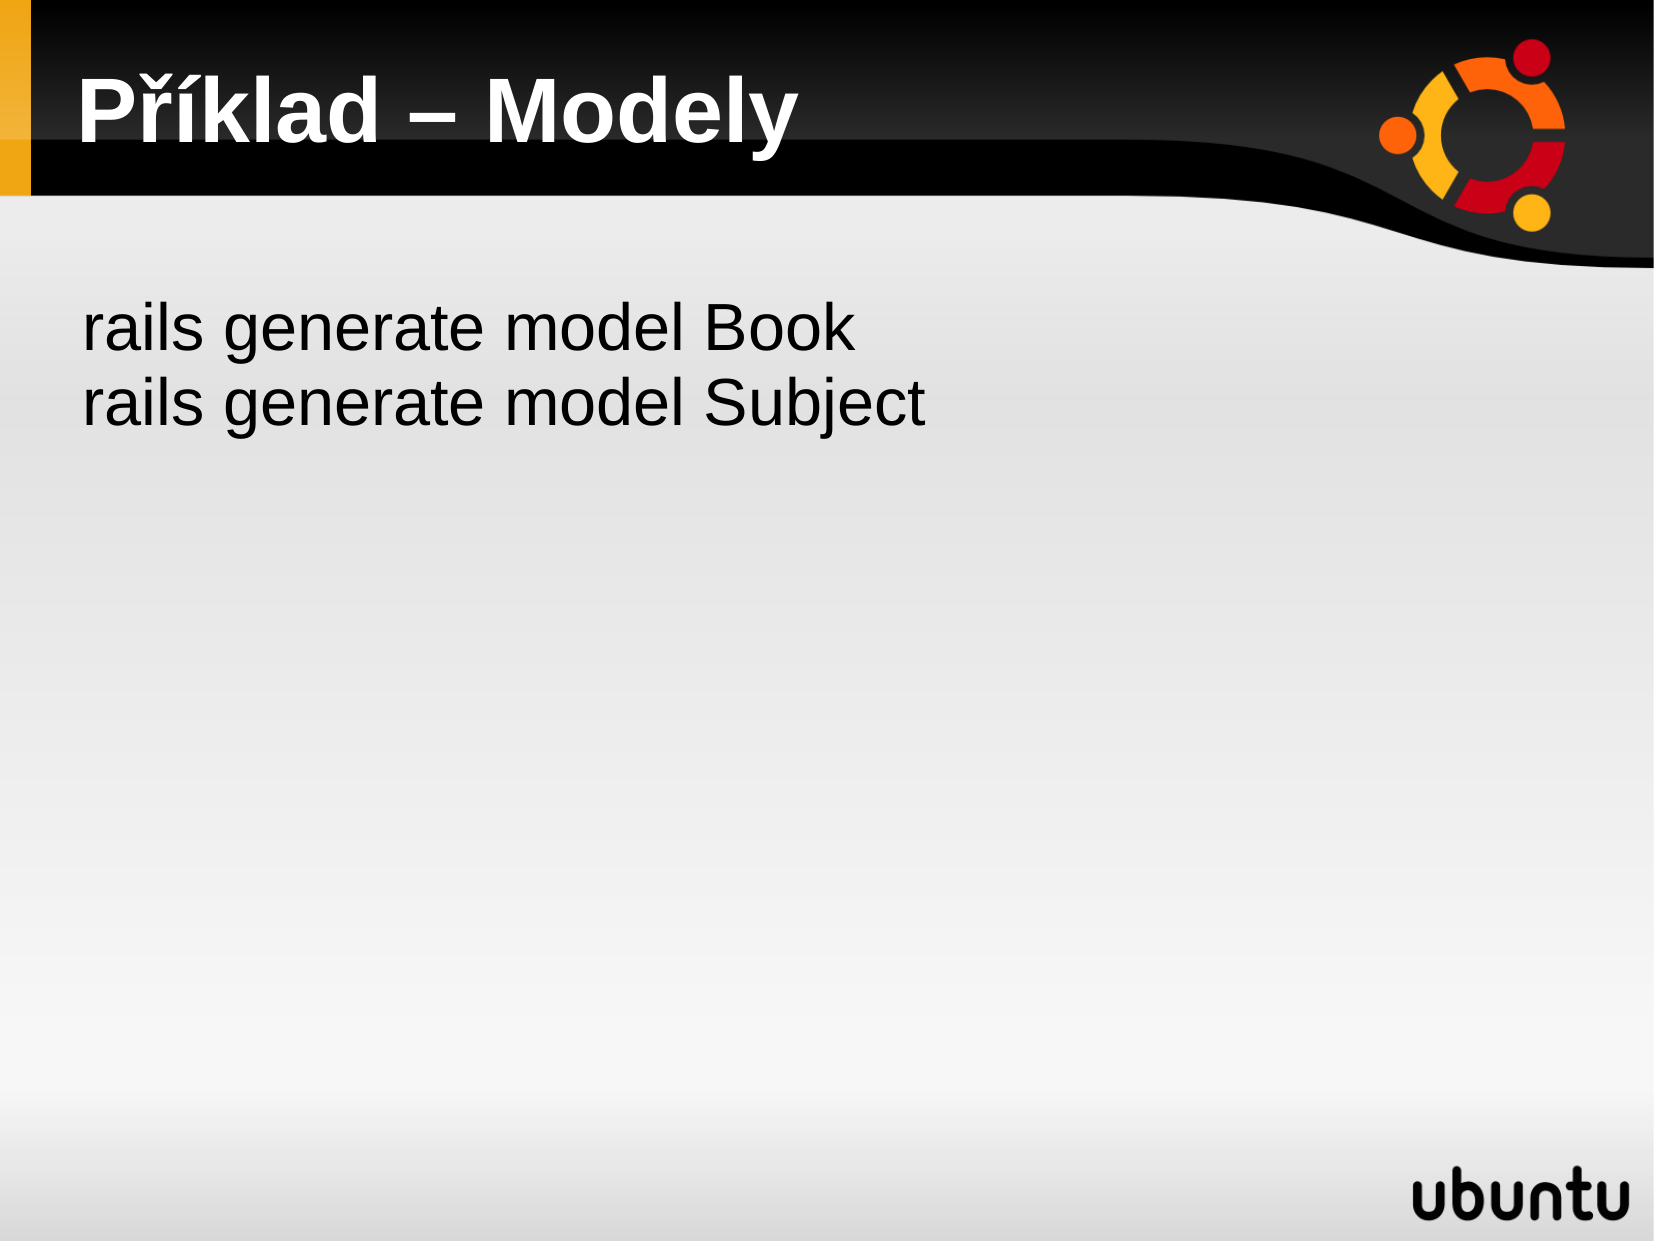

# Příklad – Modely
rails generate model Book
rails generate model Subject